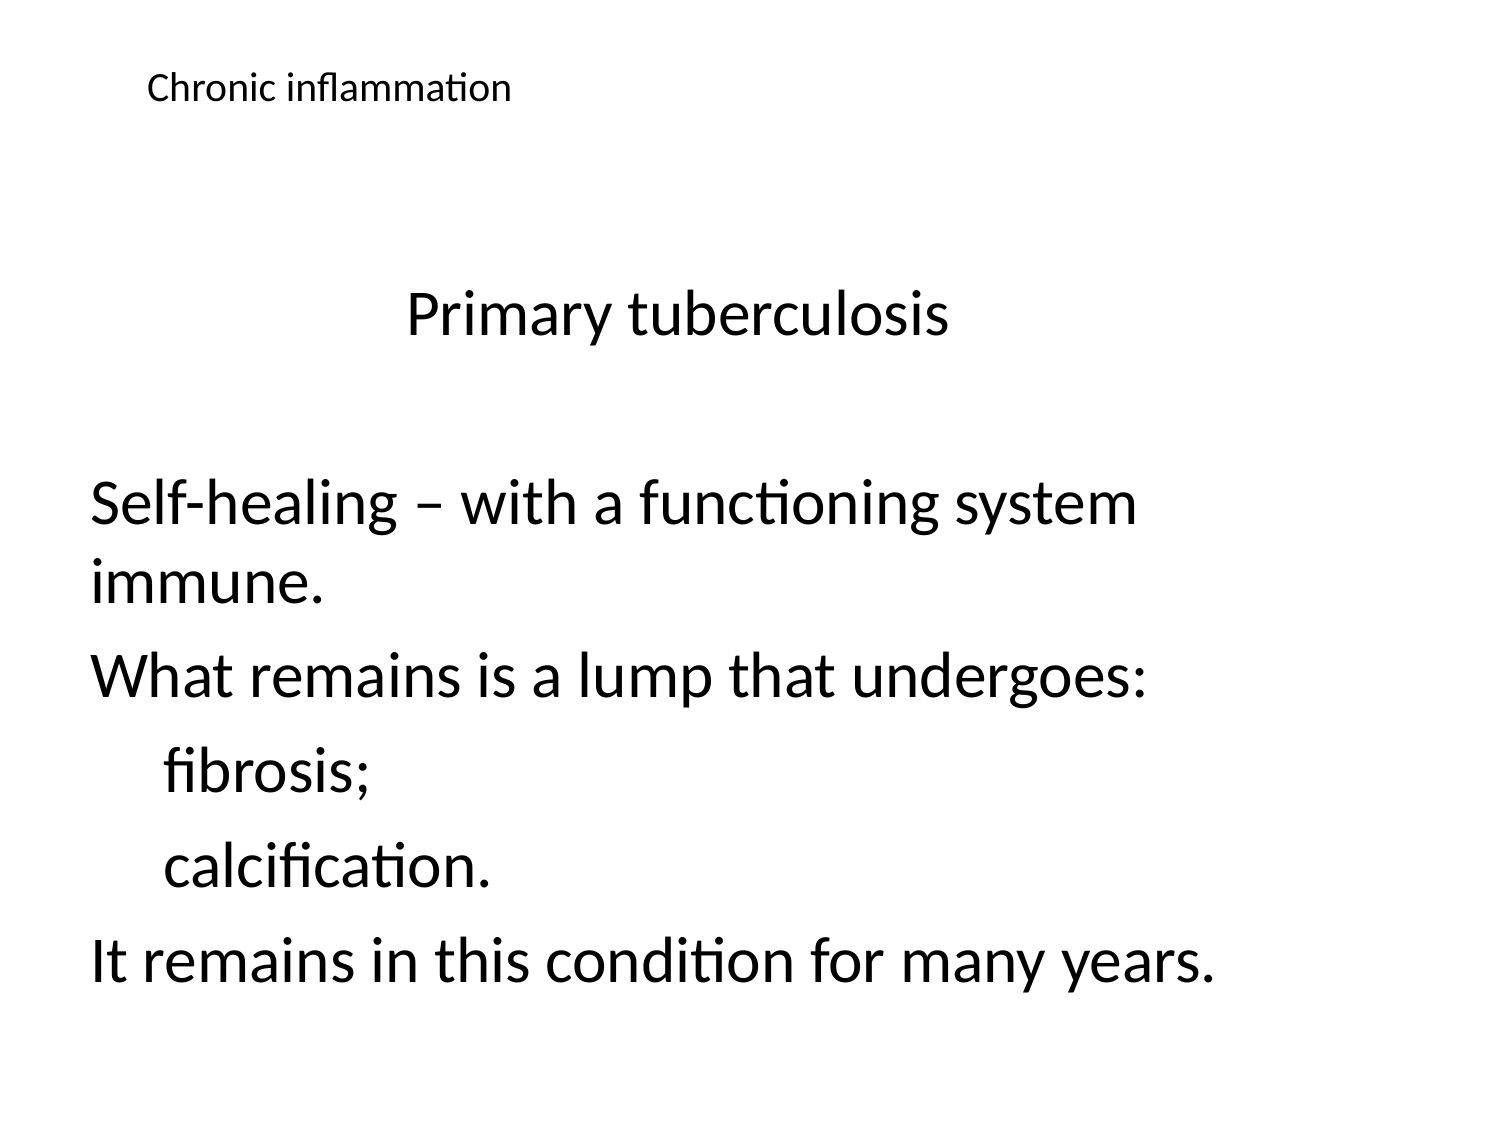

# Chronic inflammation
Primary tuberculosis
Self-healing – with a functioning system				immune.
What remains is a lump that undergoes:
		fibrosis;
		calcification.
It remains in this condition for many years.